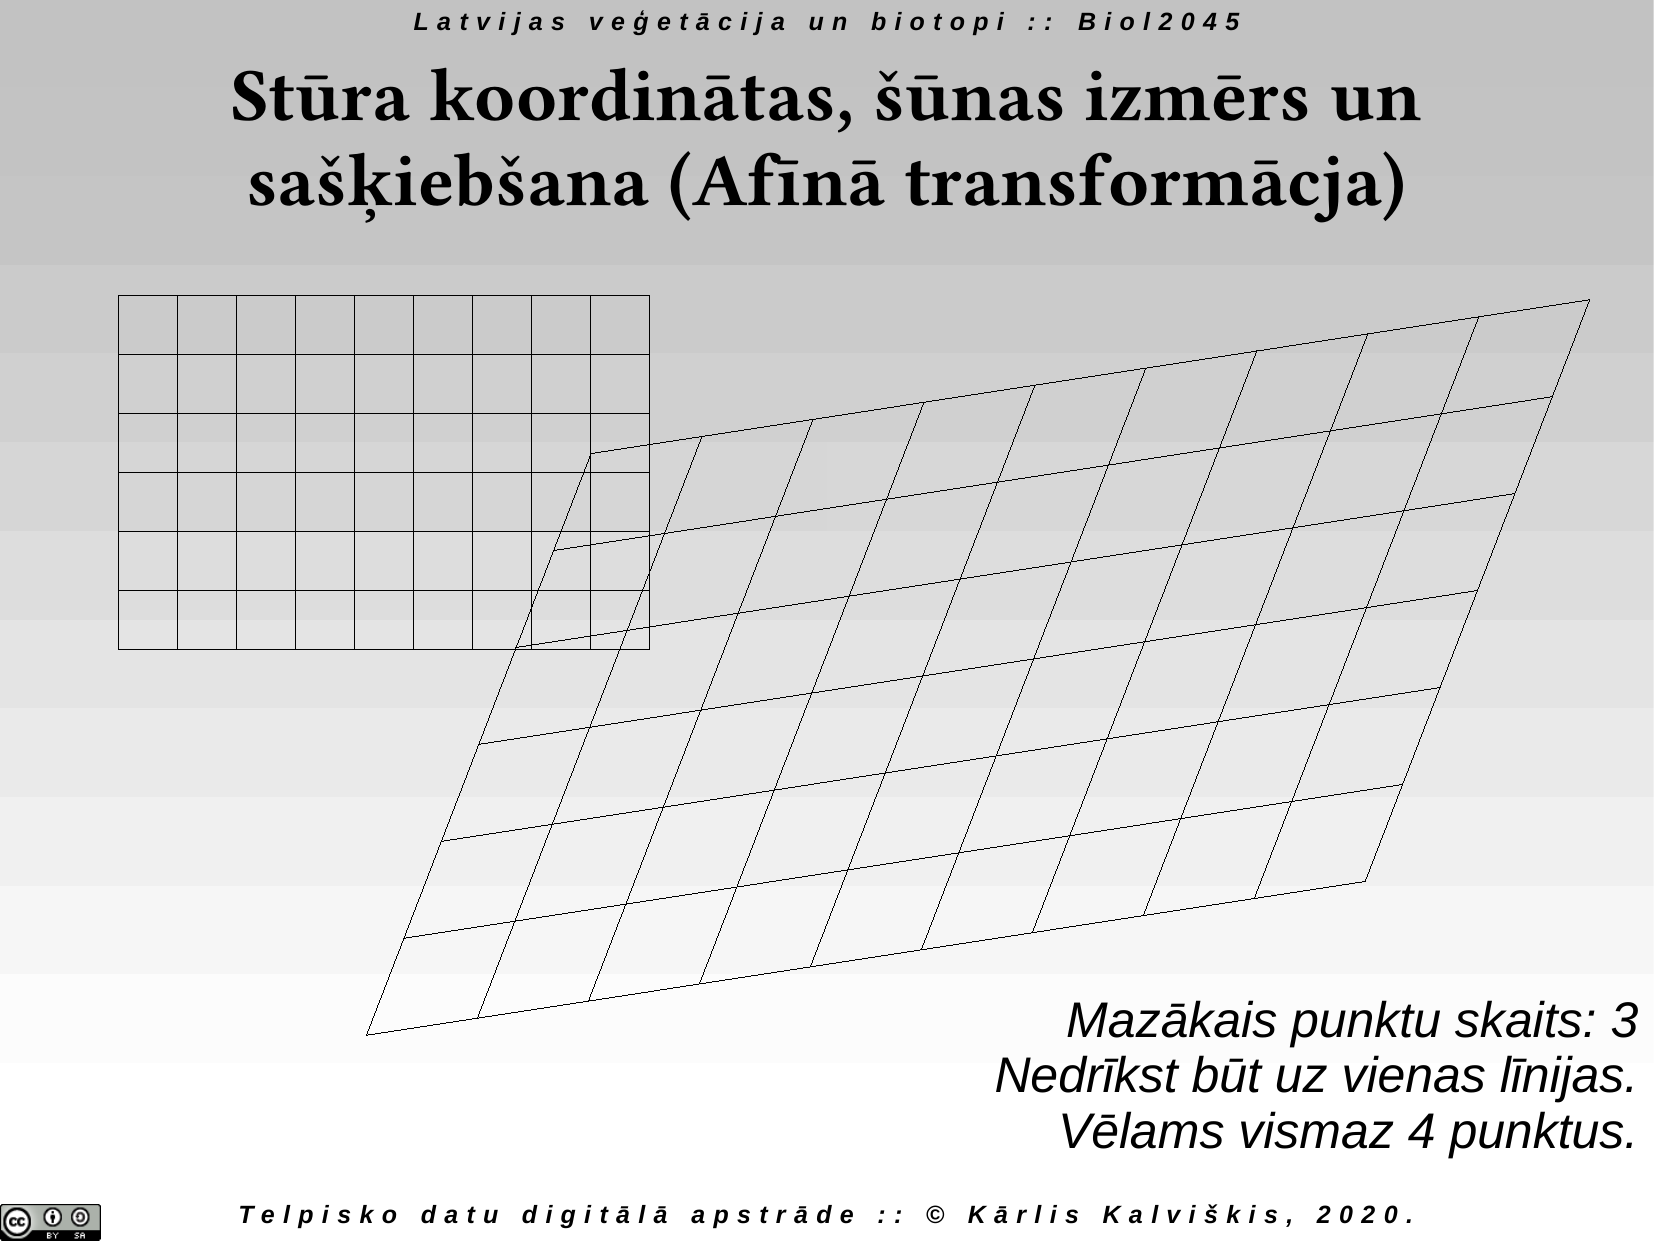

# Stūra koordinātas, šūnas izmērs un sašķiebšana (Afīnā transformācja)
Mazākais punktu skaits: 3
Nedrīkst būt uz vienas līnijas.
Vēlams vismaz 4 punktus.